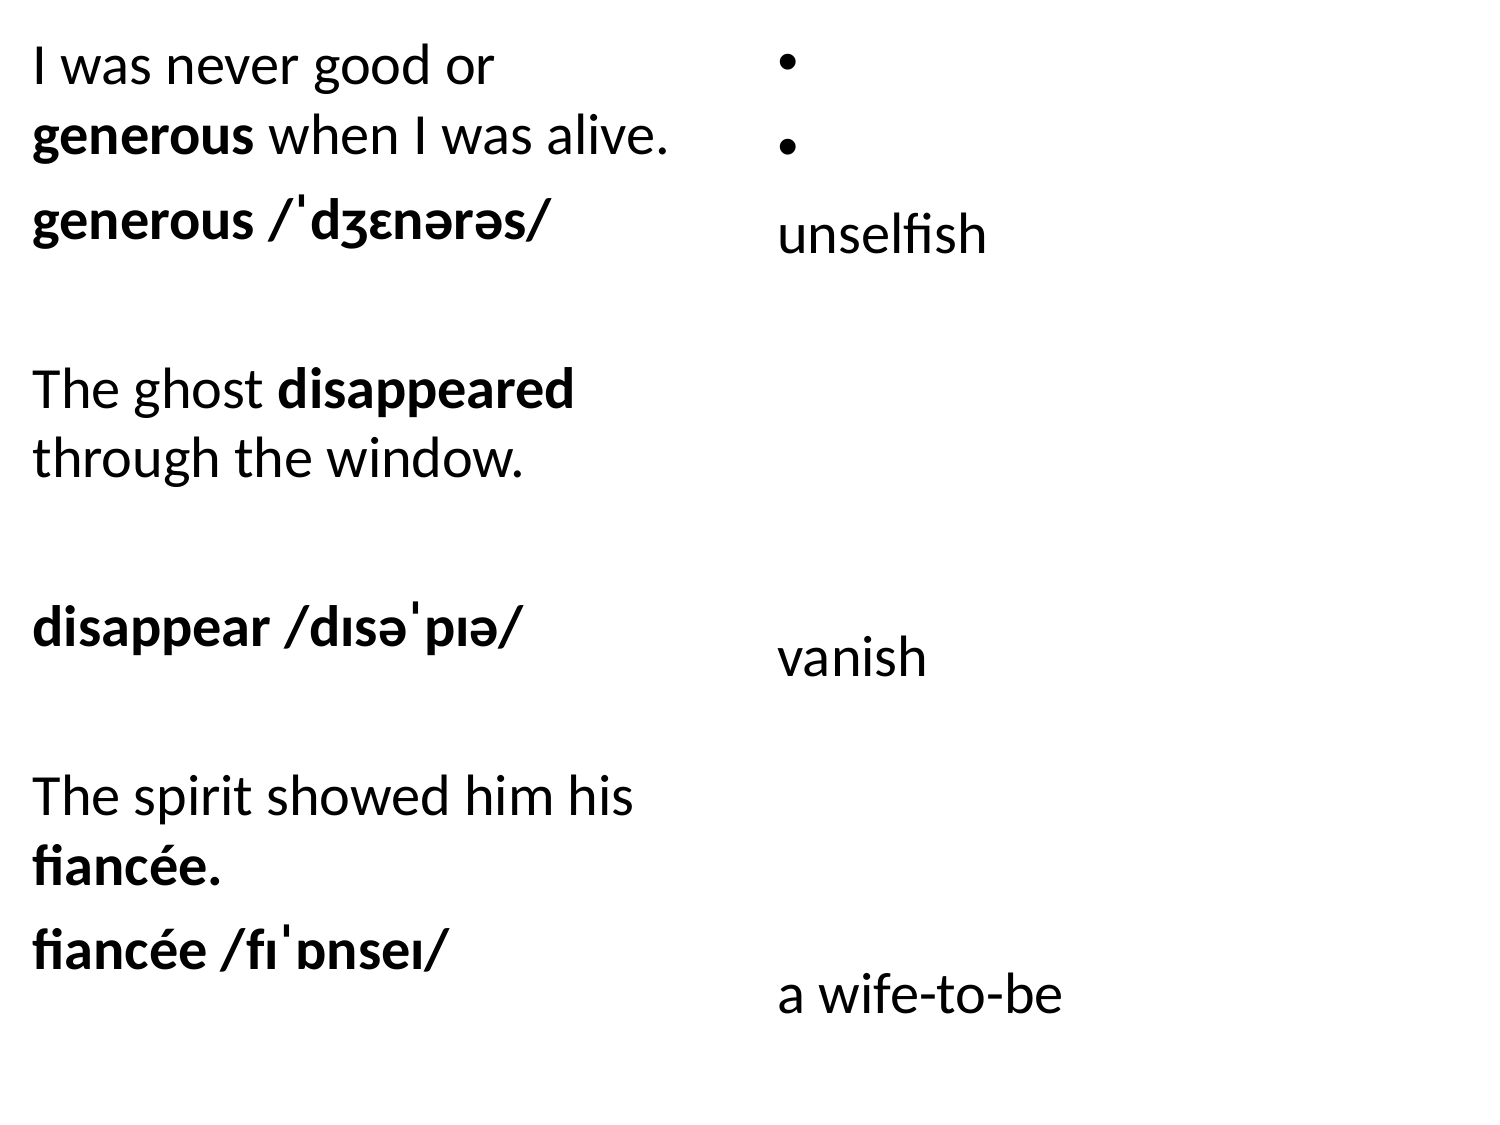

# I was never good or generous when I was alive.
generous /ˈdʒɛnərəs/
The ghost disappeared through the window.
disappear /dɪsəˈpɪə/
The spirit showed him his fiancée.
fiancée /fɪˈɒnseɪ/
unselfish
vanish
a wife-to-be